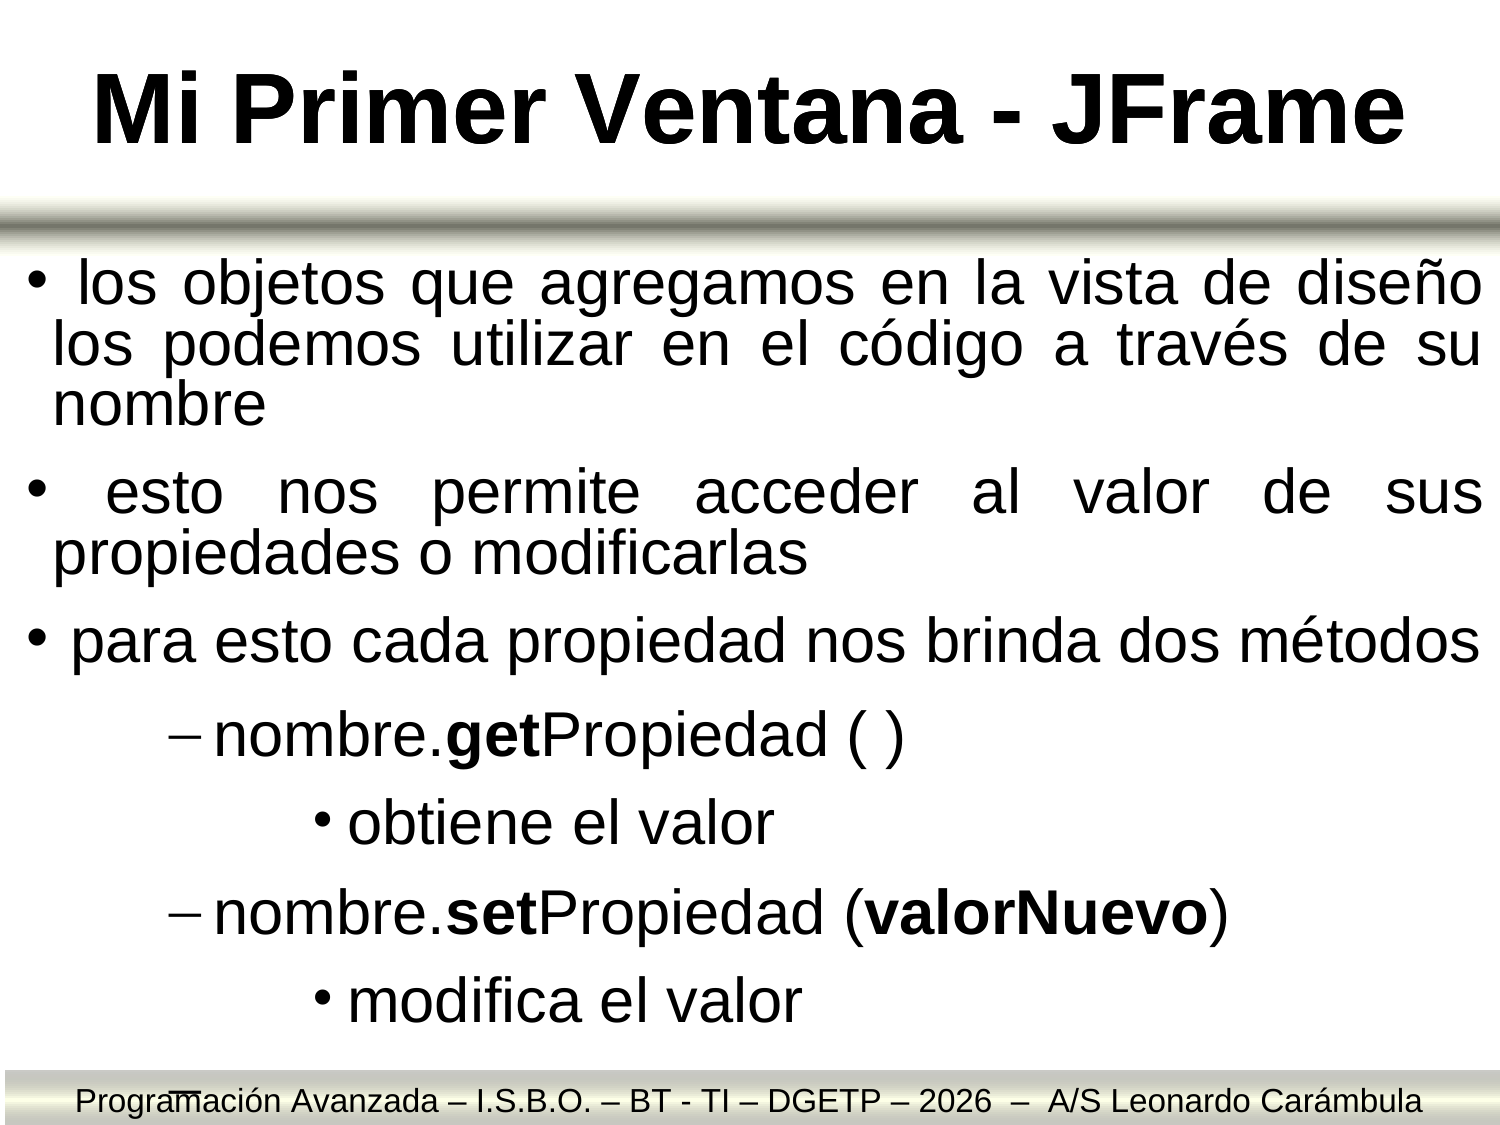

Mi Primer Ventana - JFrame
Mi Primer Ventana - JFrame
# los objetos que agregamos en la vista de diseño los podemos utilizar en el código a través de su nombre
 esto nos permite acceder al valor de sus propiedades o modificarlas
 para esto cada propiedad nos brinda dos métodos
nombre.getPropiedad ( )
obtiene el valor
nombre.setPropiedad (valorNuevo)
modifica el valor